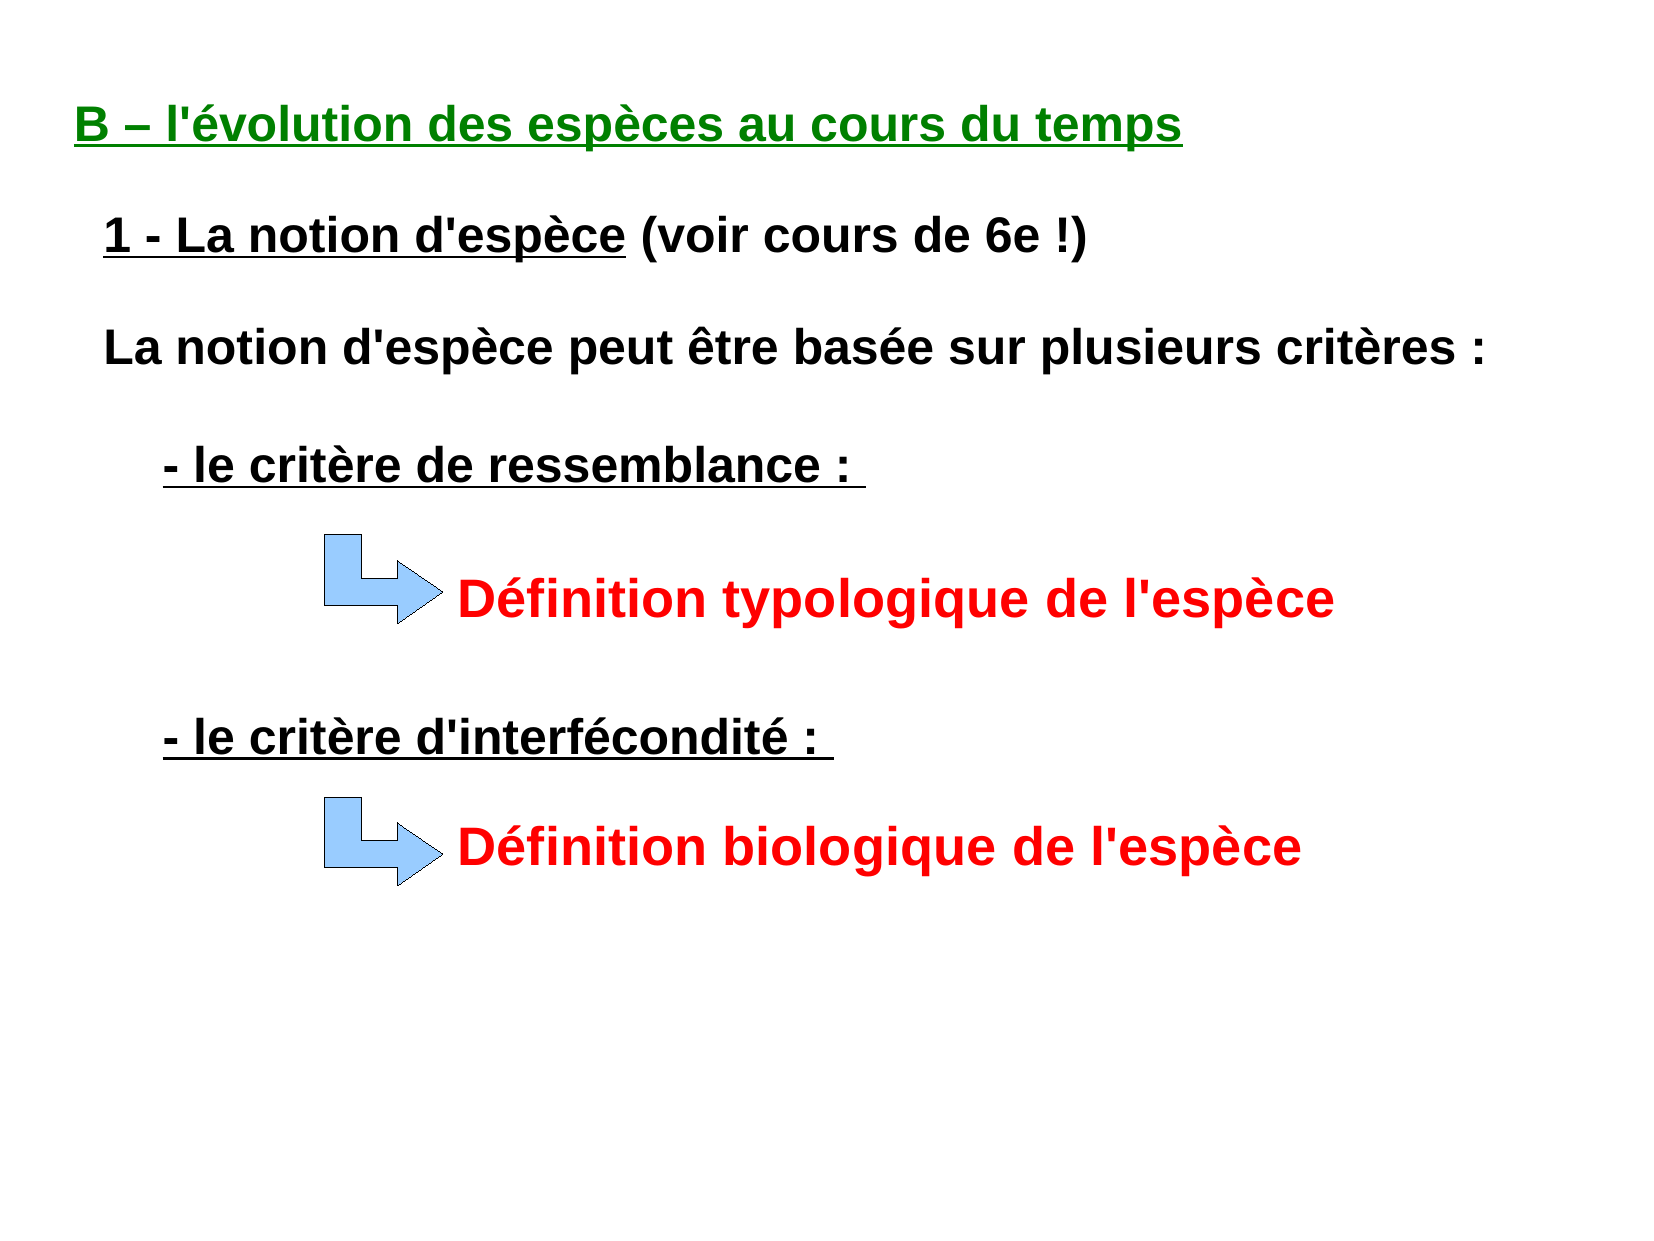

B – l'évolution des espèces au cours du temps
1 - La notion d'espèce (voir cours de 6e !)
La notion d'espèce peut être basée sur plusieurs critères :
- le critère de ressemblance :
Définition typologique de l'espèce
- le critère d'interfécondité :
Définition biologique de l'espèce